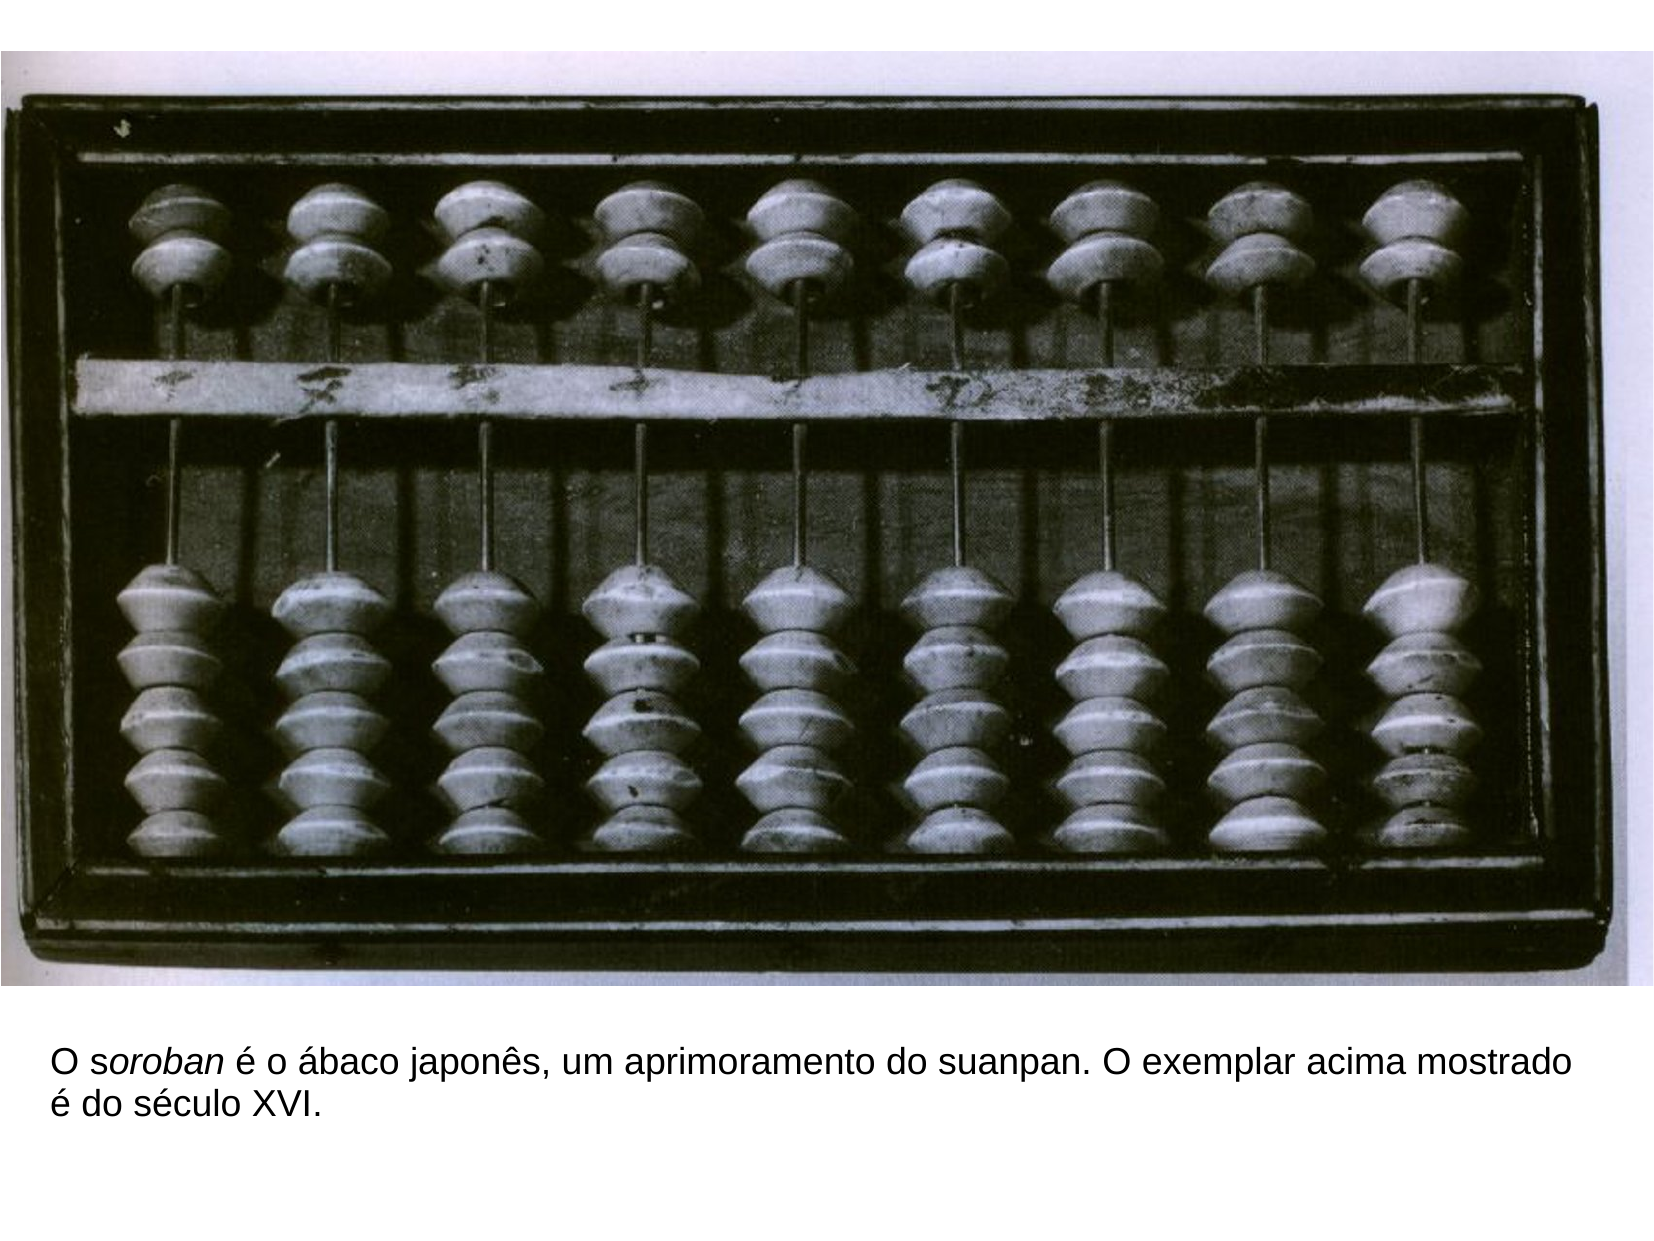

O soroban é o ábaco japonês, um aprimoramento do suanpan. O exemplar acima mostrado
é do século XVI.